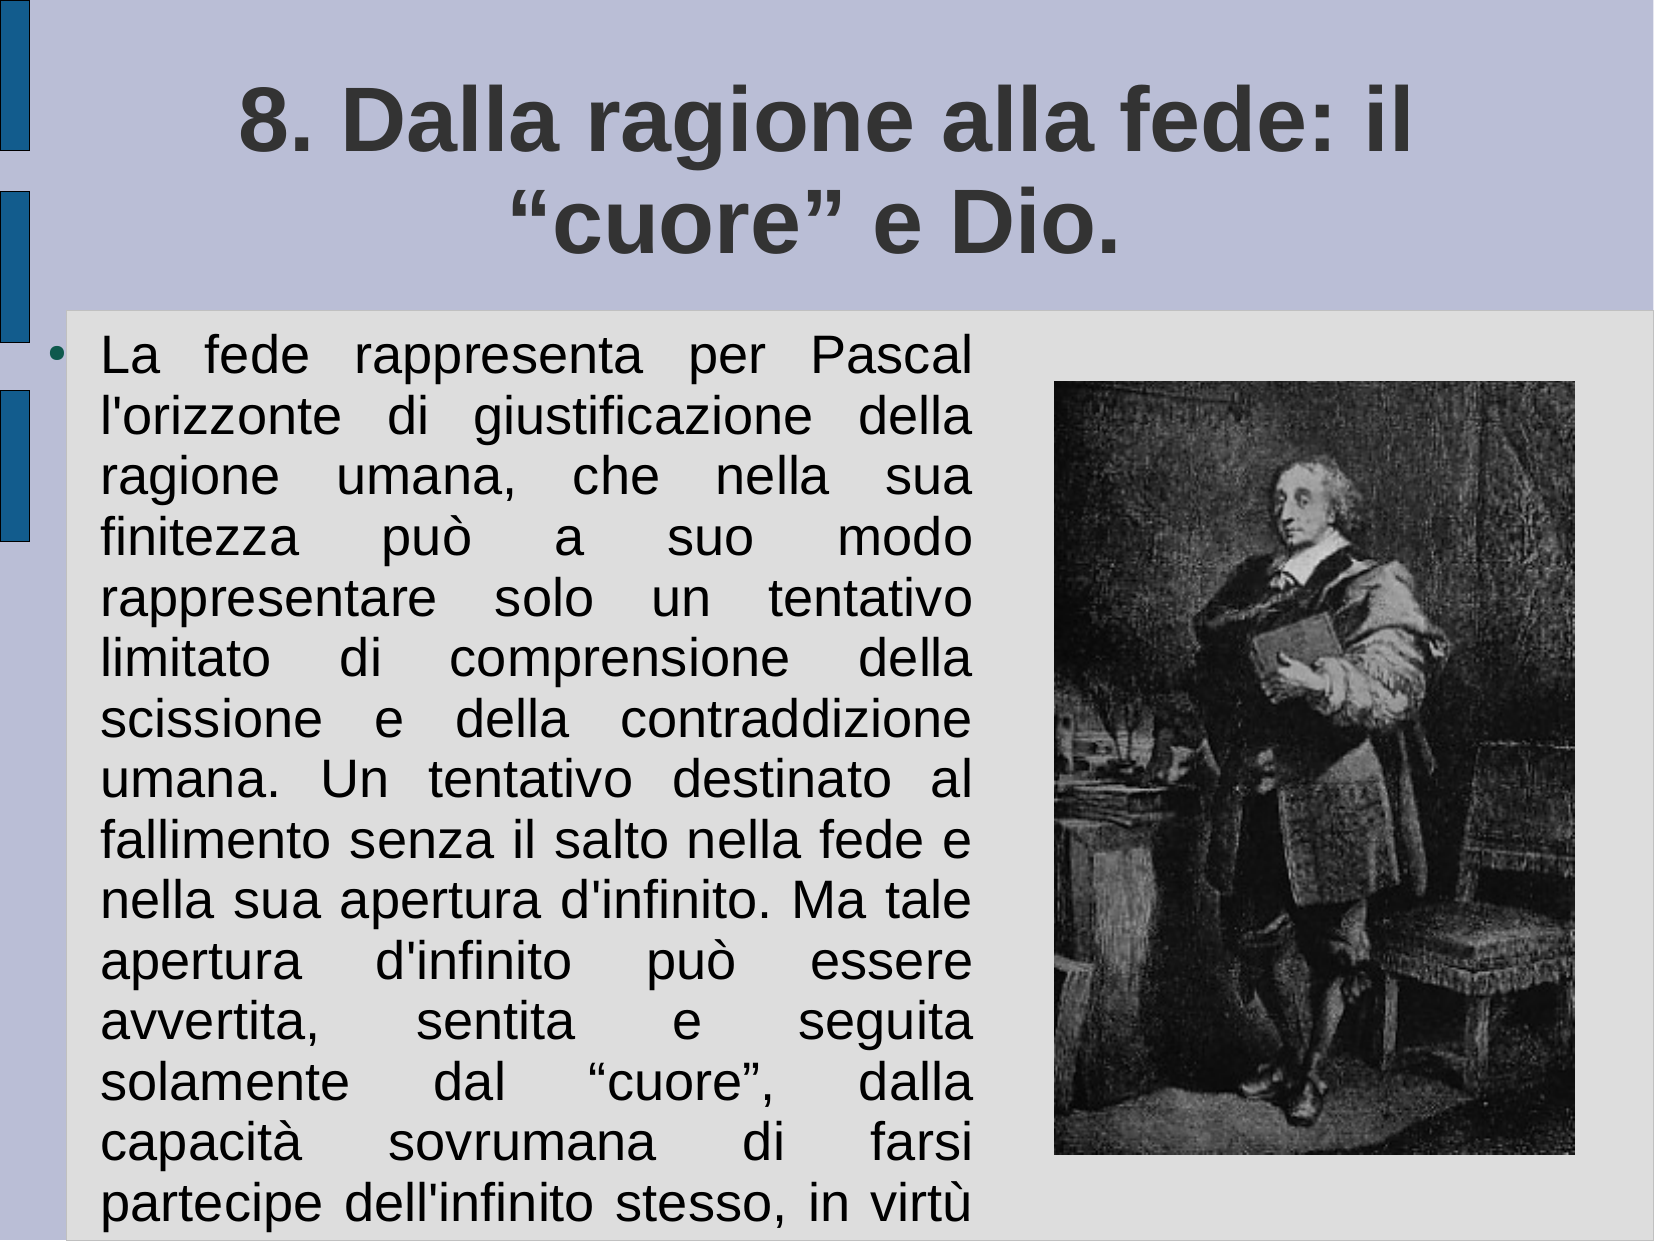

# 8. Dalla ragione alla fede: il “cuore” e Dio.
La fede rappresenta per Pascal l'orizzonte di giustificazione della ragione umana, che nella sua finitezza può a suo modo rappresentare solo un tentativo limitato di comprensione della scissione e della contraddizione umana. Un tentativo destinato al fallimento senza il salto nella fede e nella sua apertura d'infinito. Ma tale apertura d'infinito può essere avvertita, sentita e seguita solamente dal “cuore”, dalla capacità sovrumana di farsi partecipe dell'infinito stesso, in virtù della sua stessa presenza ed offerta.